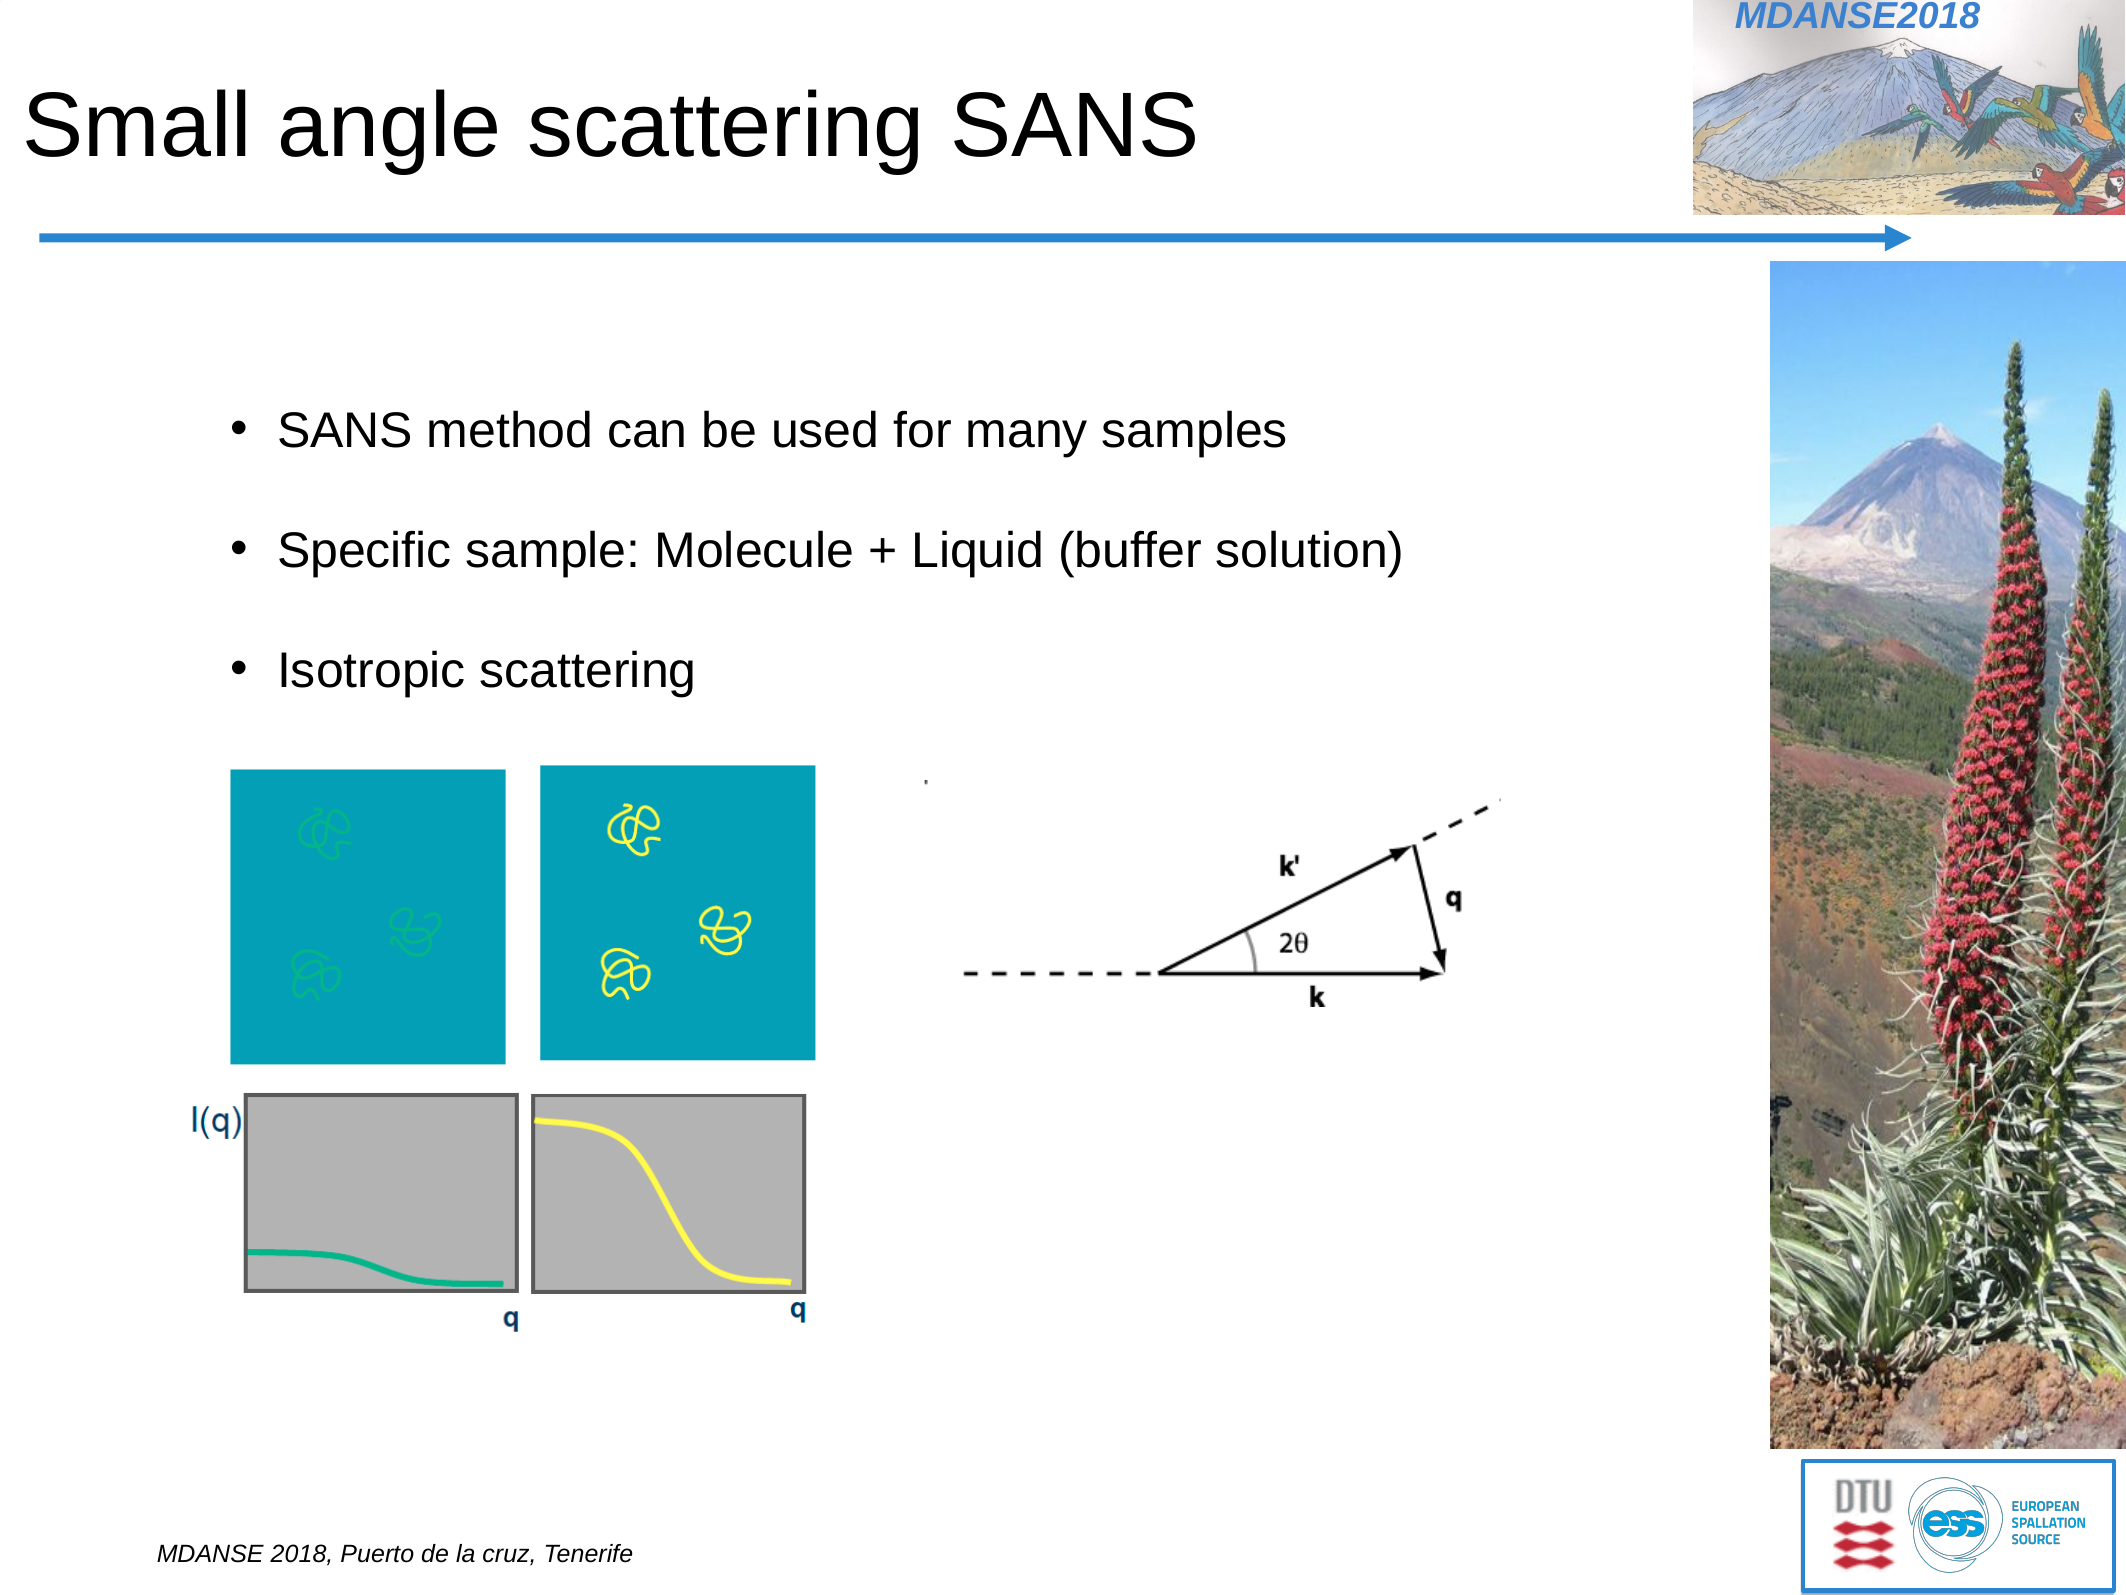

# Small angle scattering SANS
SANS method can be used for many samples
Specific sample: Molecule + Liquid (buffer solution)
Isotropic scattering